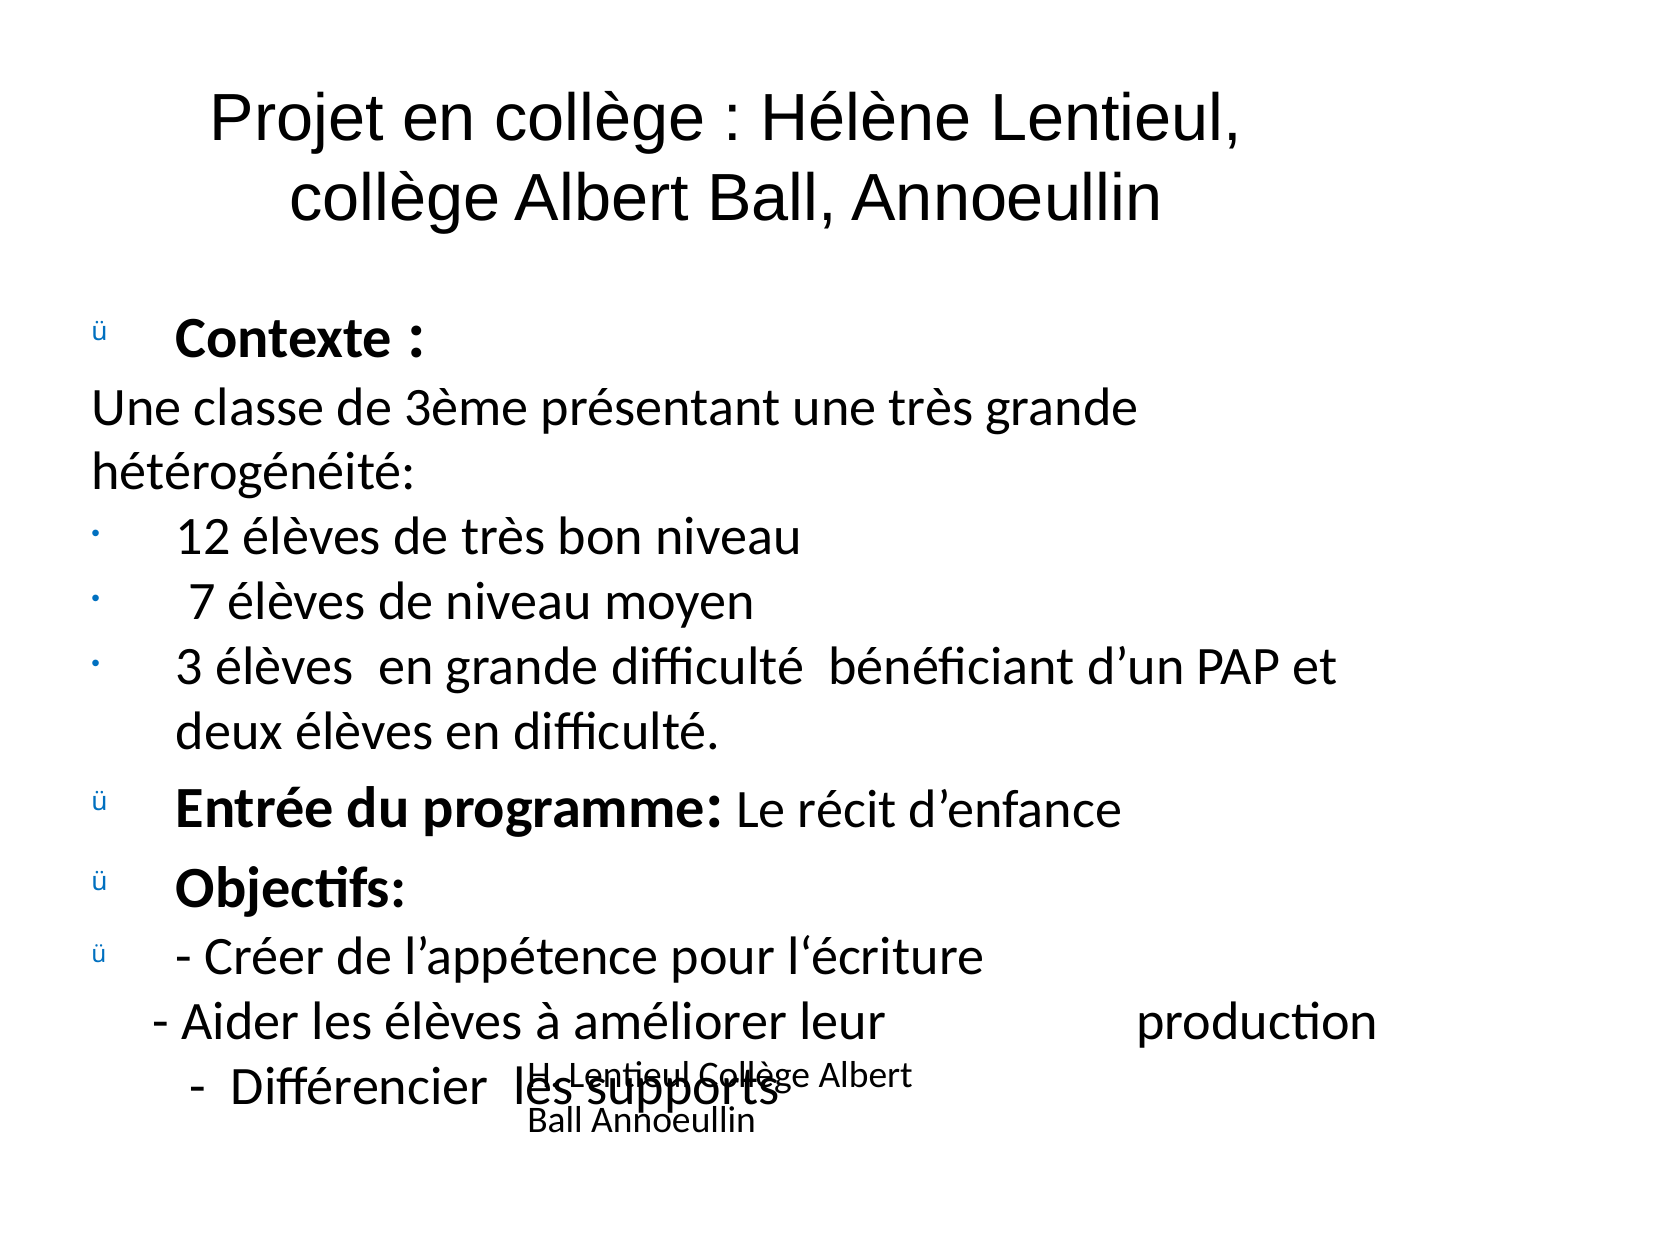

# Projet en collège : Hélène Lentieul, collège Albert Ball, Annoeullin
Contexte :
Une classe de 3ème présentant une très grande hétérogénéité:
12 élèves de très bon niveau
 7 élèves de niveau moyen
3 élèves en grande difficulté bénéficiant d’un PAP et deux élèves en difficulté.
Entrée du programme: Le récit d’enfance
Objectifs:
- Créer de l’appétence pour l‘écriture
 - Aider les élèves à améliorer leur 		 production
	 - Différencier les supports
H. Lentieul Collège Albert Ball Annoeullin